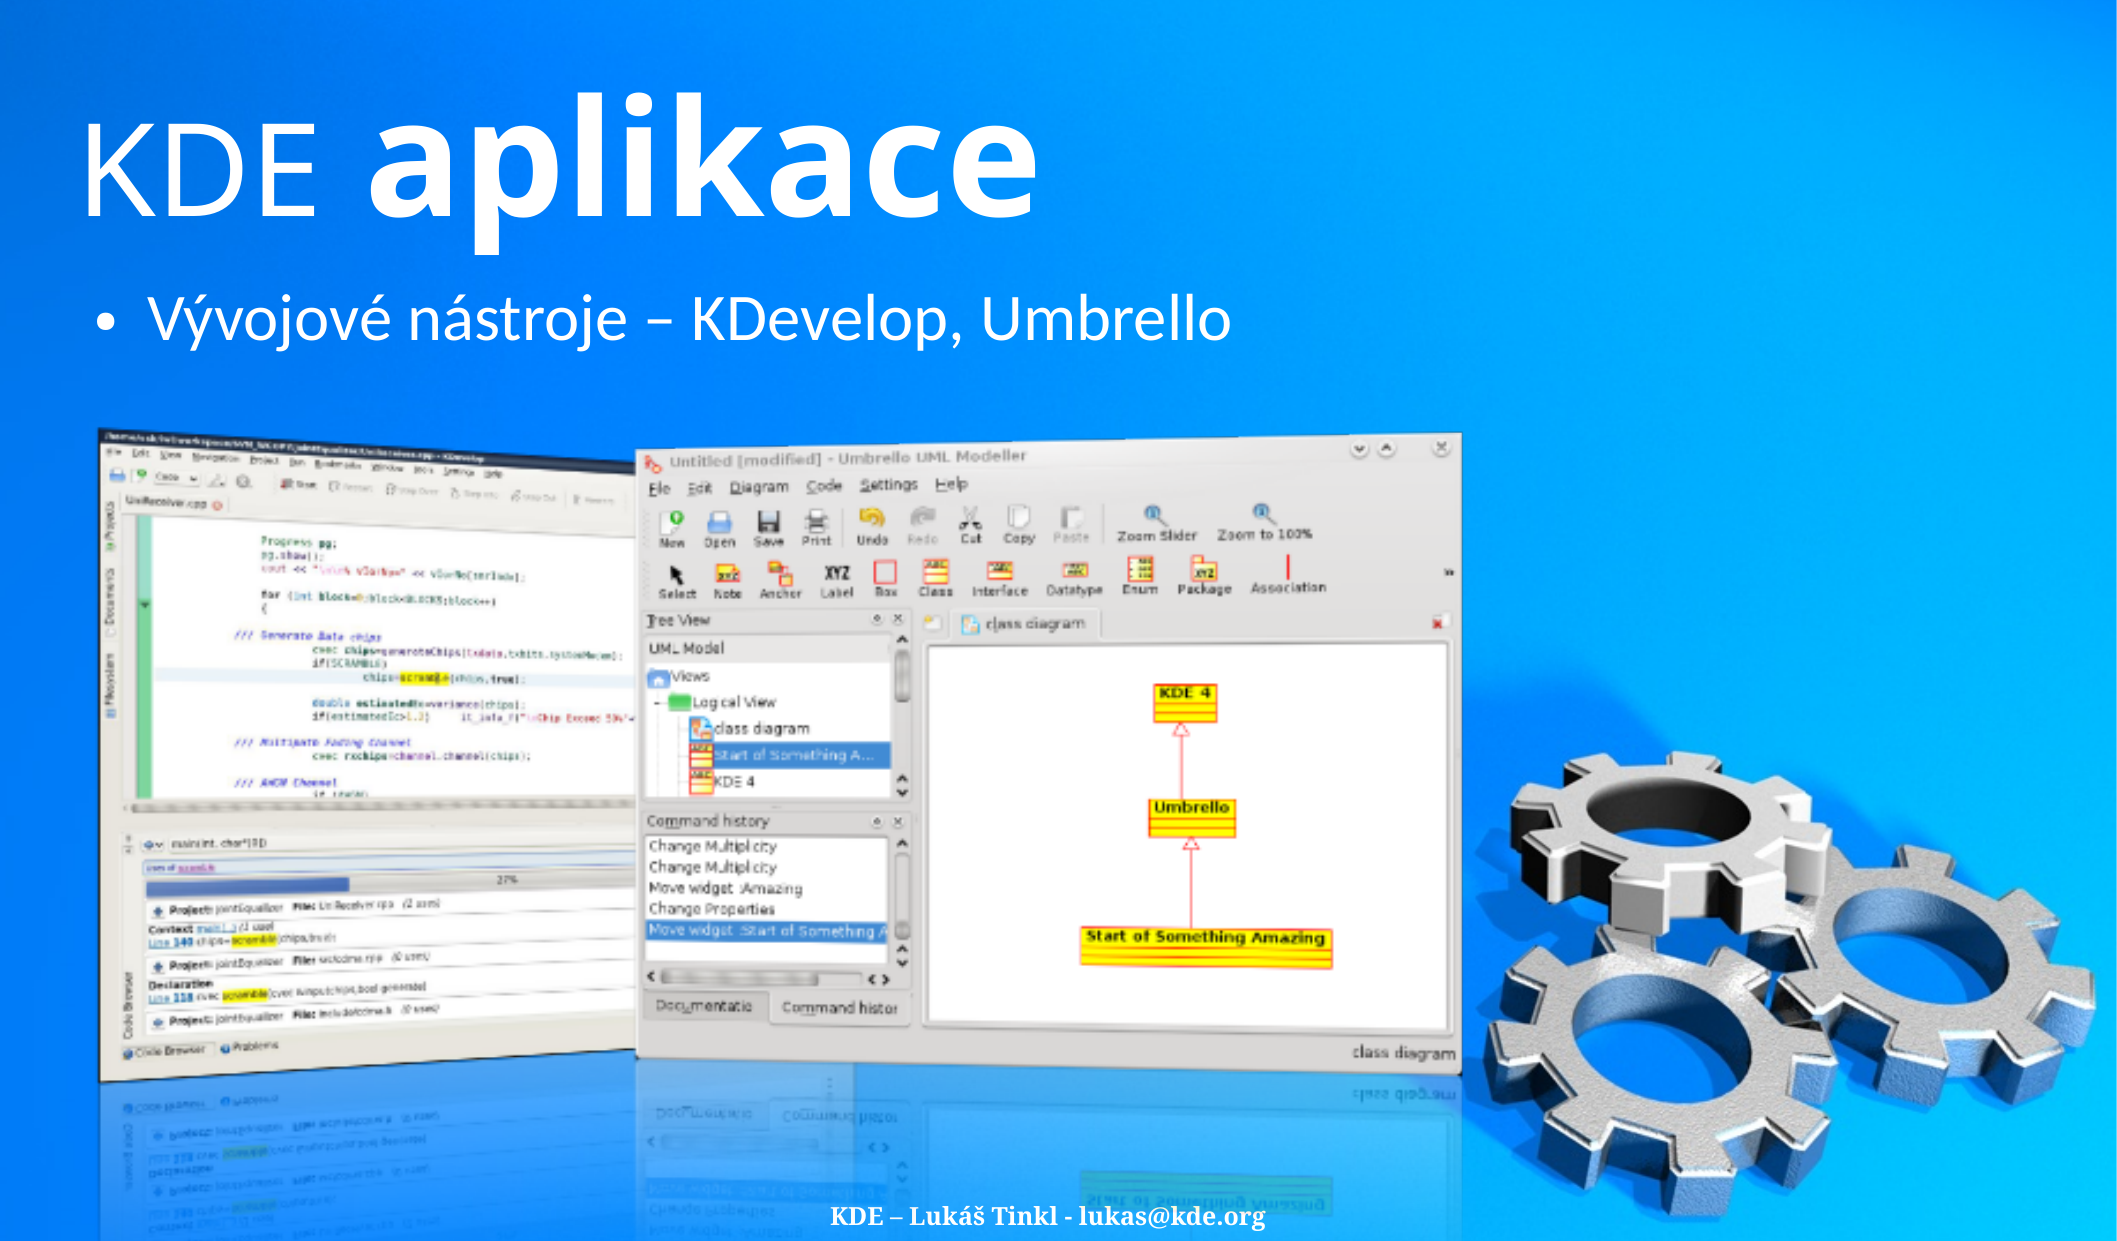

# KDE aplikace
Vývojové nástroje – KDevelop, Umbrello
KDE for Beginners - Sandro S. Andrade - sandroandrade@kde.org